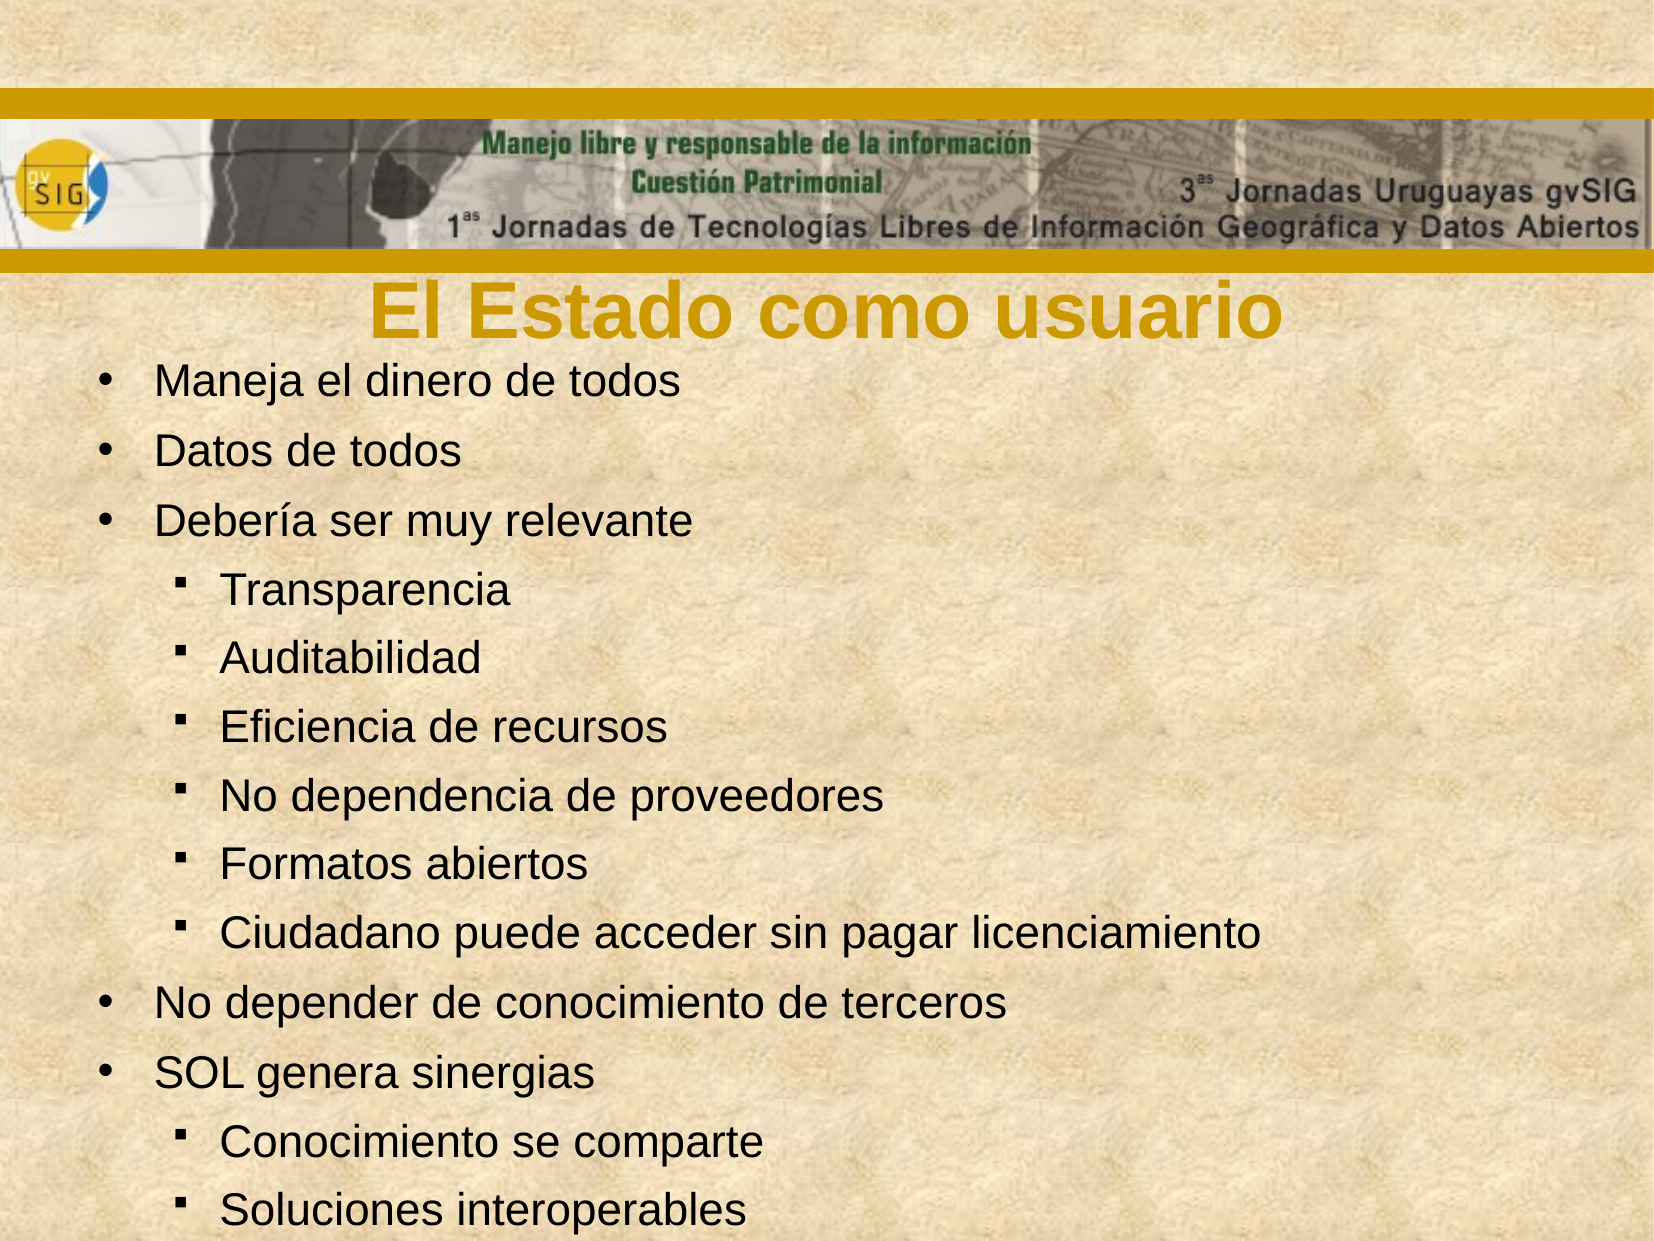

# El Estado como usuario
Maneja el dinero de todos
Datos de todos
Debería ser muy relevante
Transparencia
Auditabilidad
Eficiencia de recursos
No dependencia de proveedores
Formatos abiertos
Ciudadano puede acceder sin pagar licenciamiento
No depender de conocimiento de terceros
SOL genera sinergias
Conocimiento se comparte
Soluciones interoperables